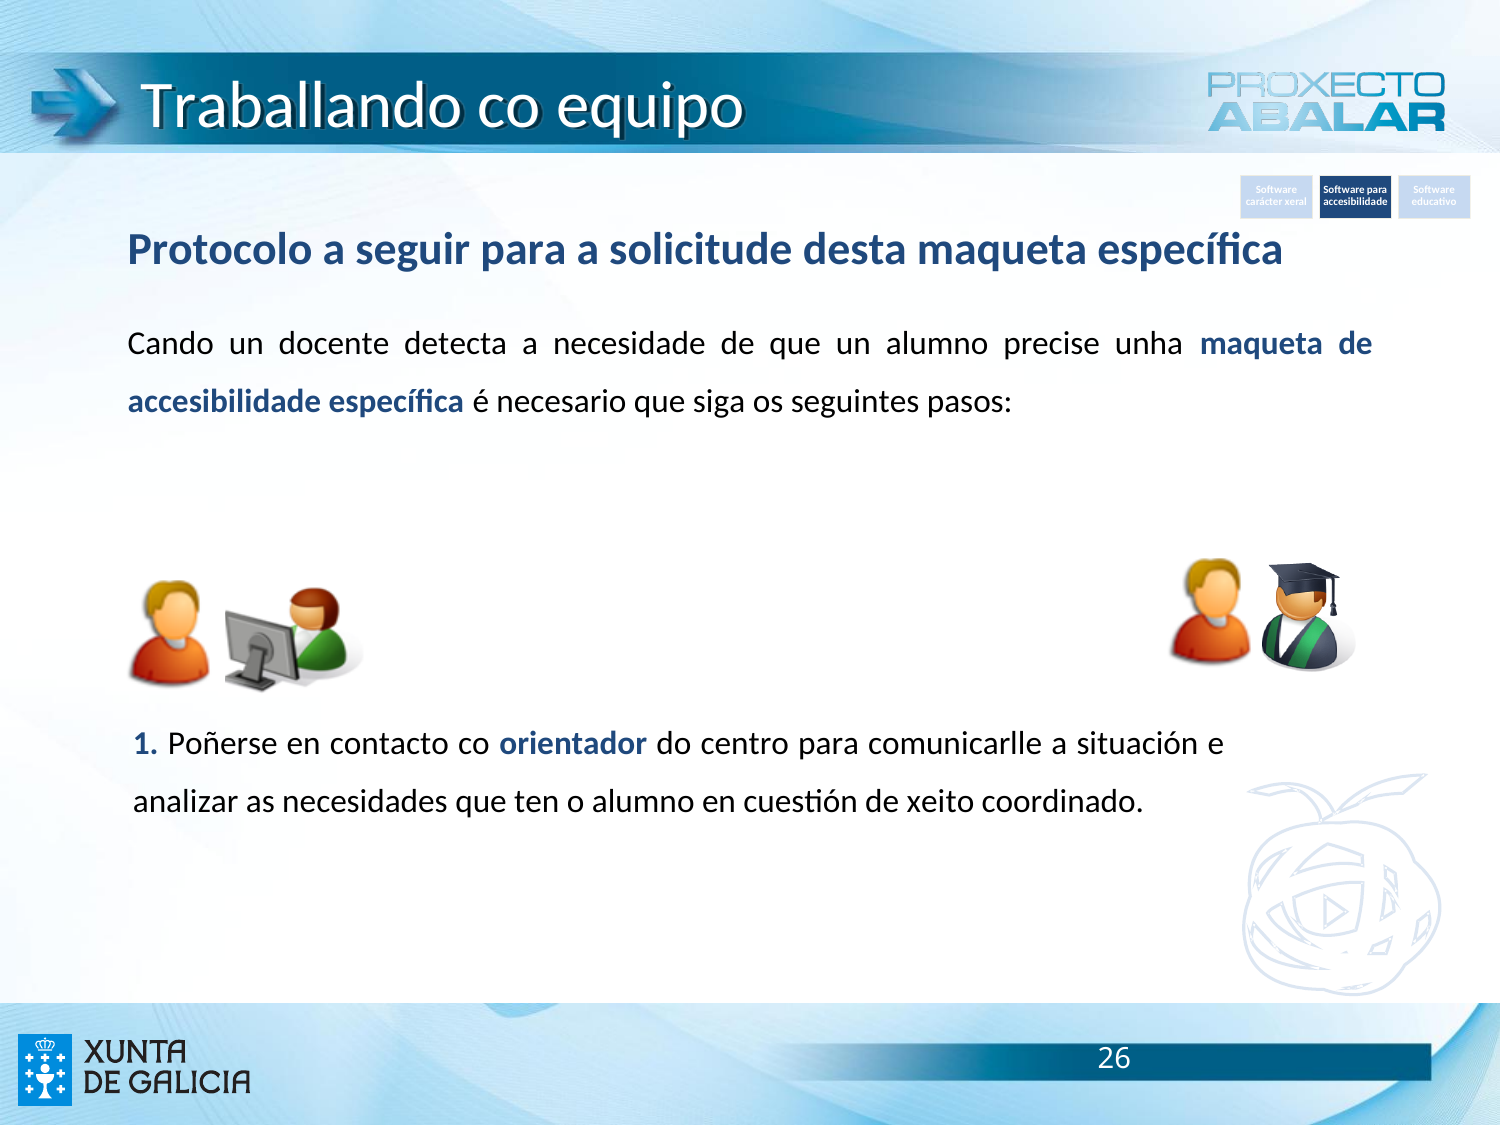

Traballando co equipo
Protocolo a seguir para a solicitude desta maqueta específica
Cando un docente detecta a necesidade de que un alumno precise unha maqueta de accesibilidade específica é necesario que siga os seguintes pasos:
1. Poñerse en contacto co orientador do centro para comunicarlle a situación e analizar as necesidades que ten o alumno en cuestión de xeito coordinado.